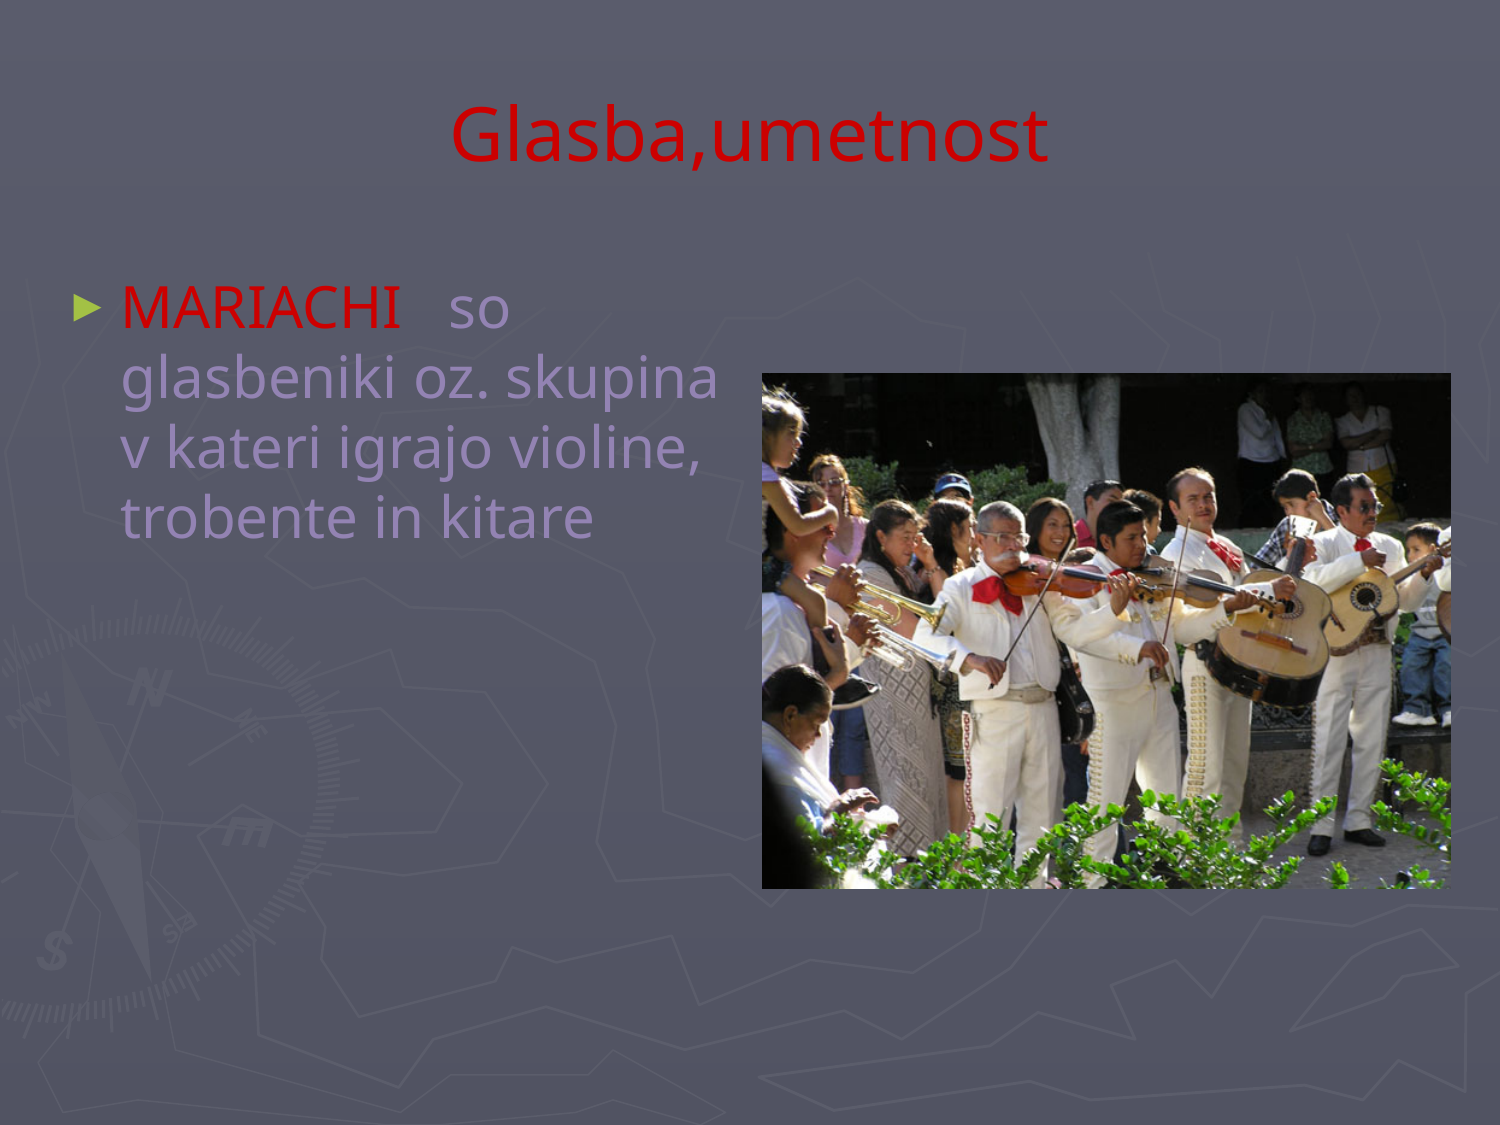

# Glasba,umetnost
MARIACHI so glasbeniki oz. skupina v kateri igrajo violine, trobente in kitare